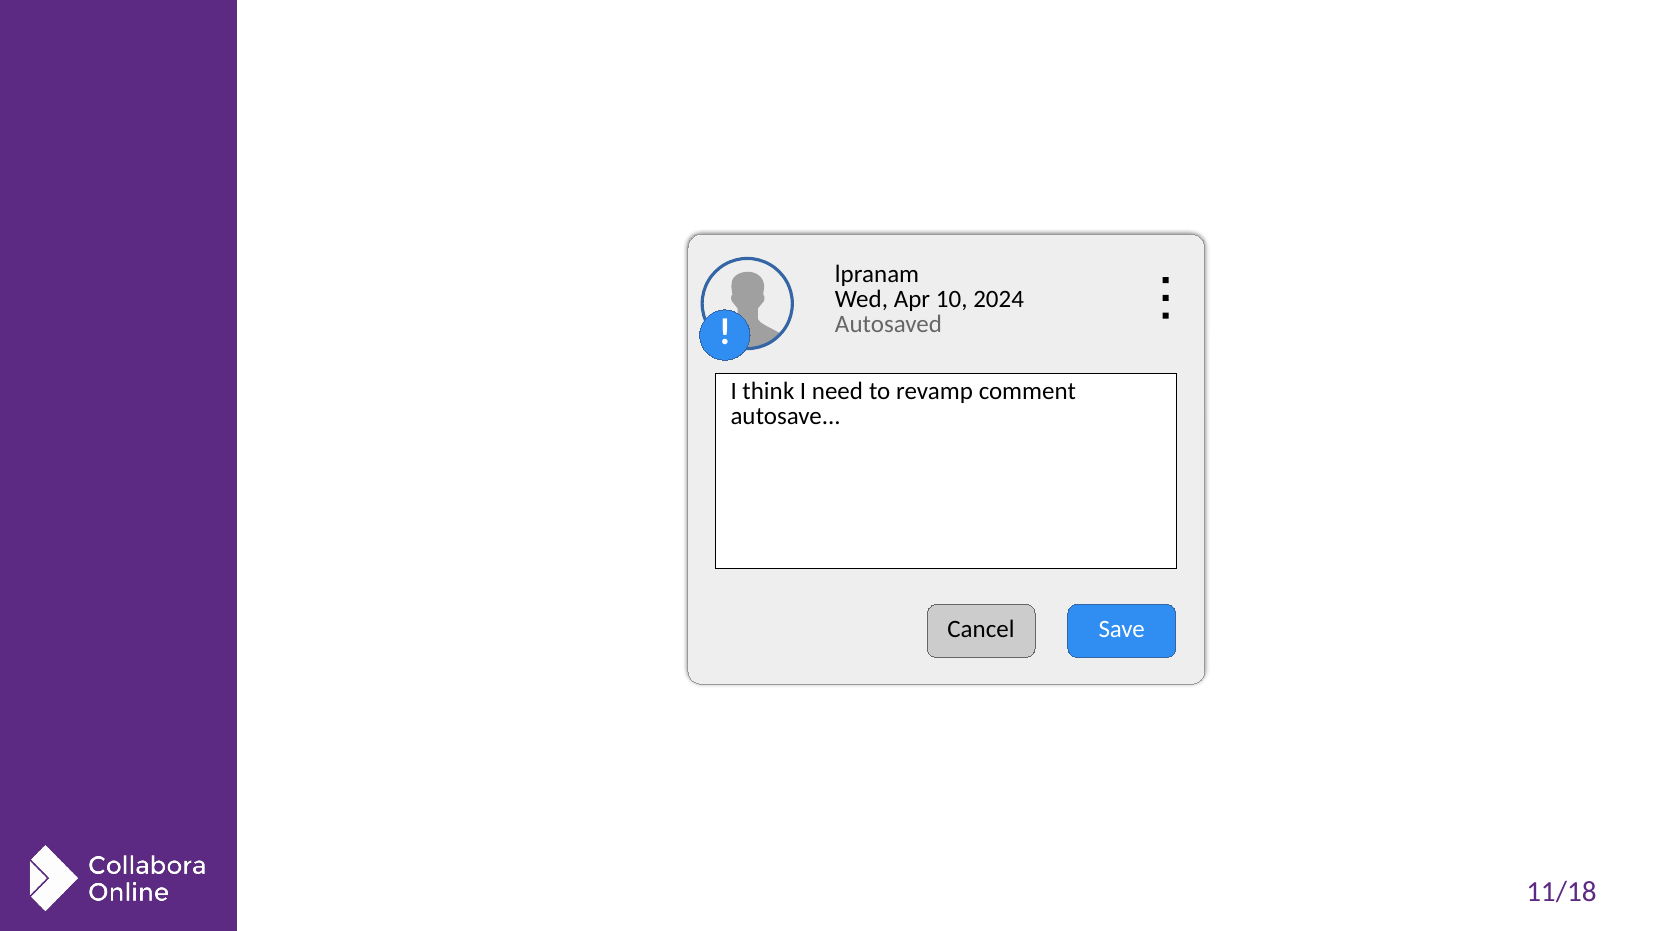

lpranam
Wed, Apr 10, 2024
Autosaved
I think I need to revamp comment autosave...
Cancel
Save
!
11